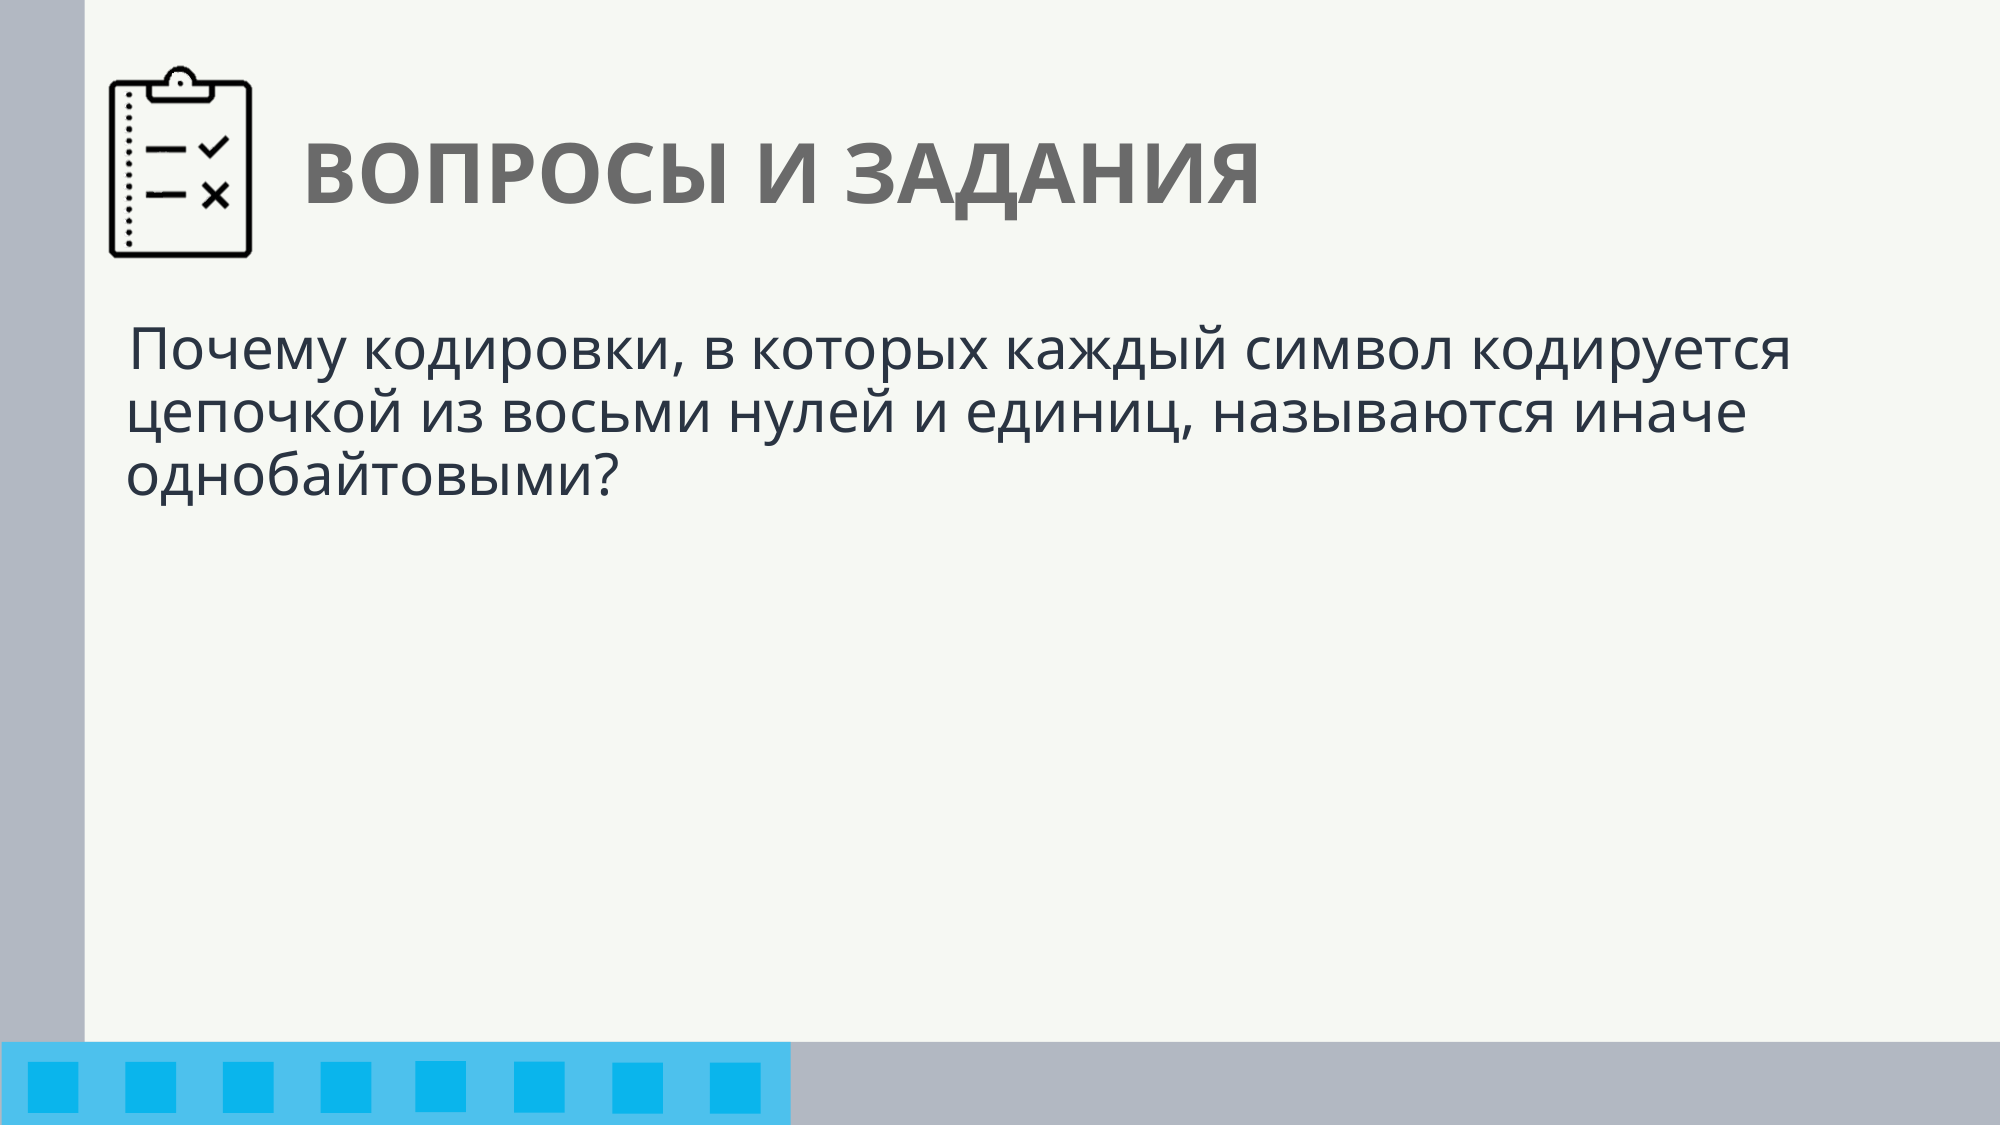

# ВОПРОСЫ И ЗАДАНИЯ
Почему кодировки, в которых каждый символ кодируется цепочкой из восьми нулей и единиц, называются иначе однобайтовыми?